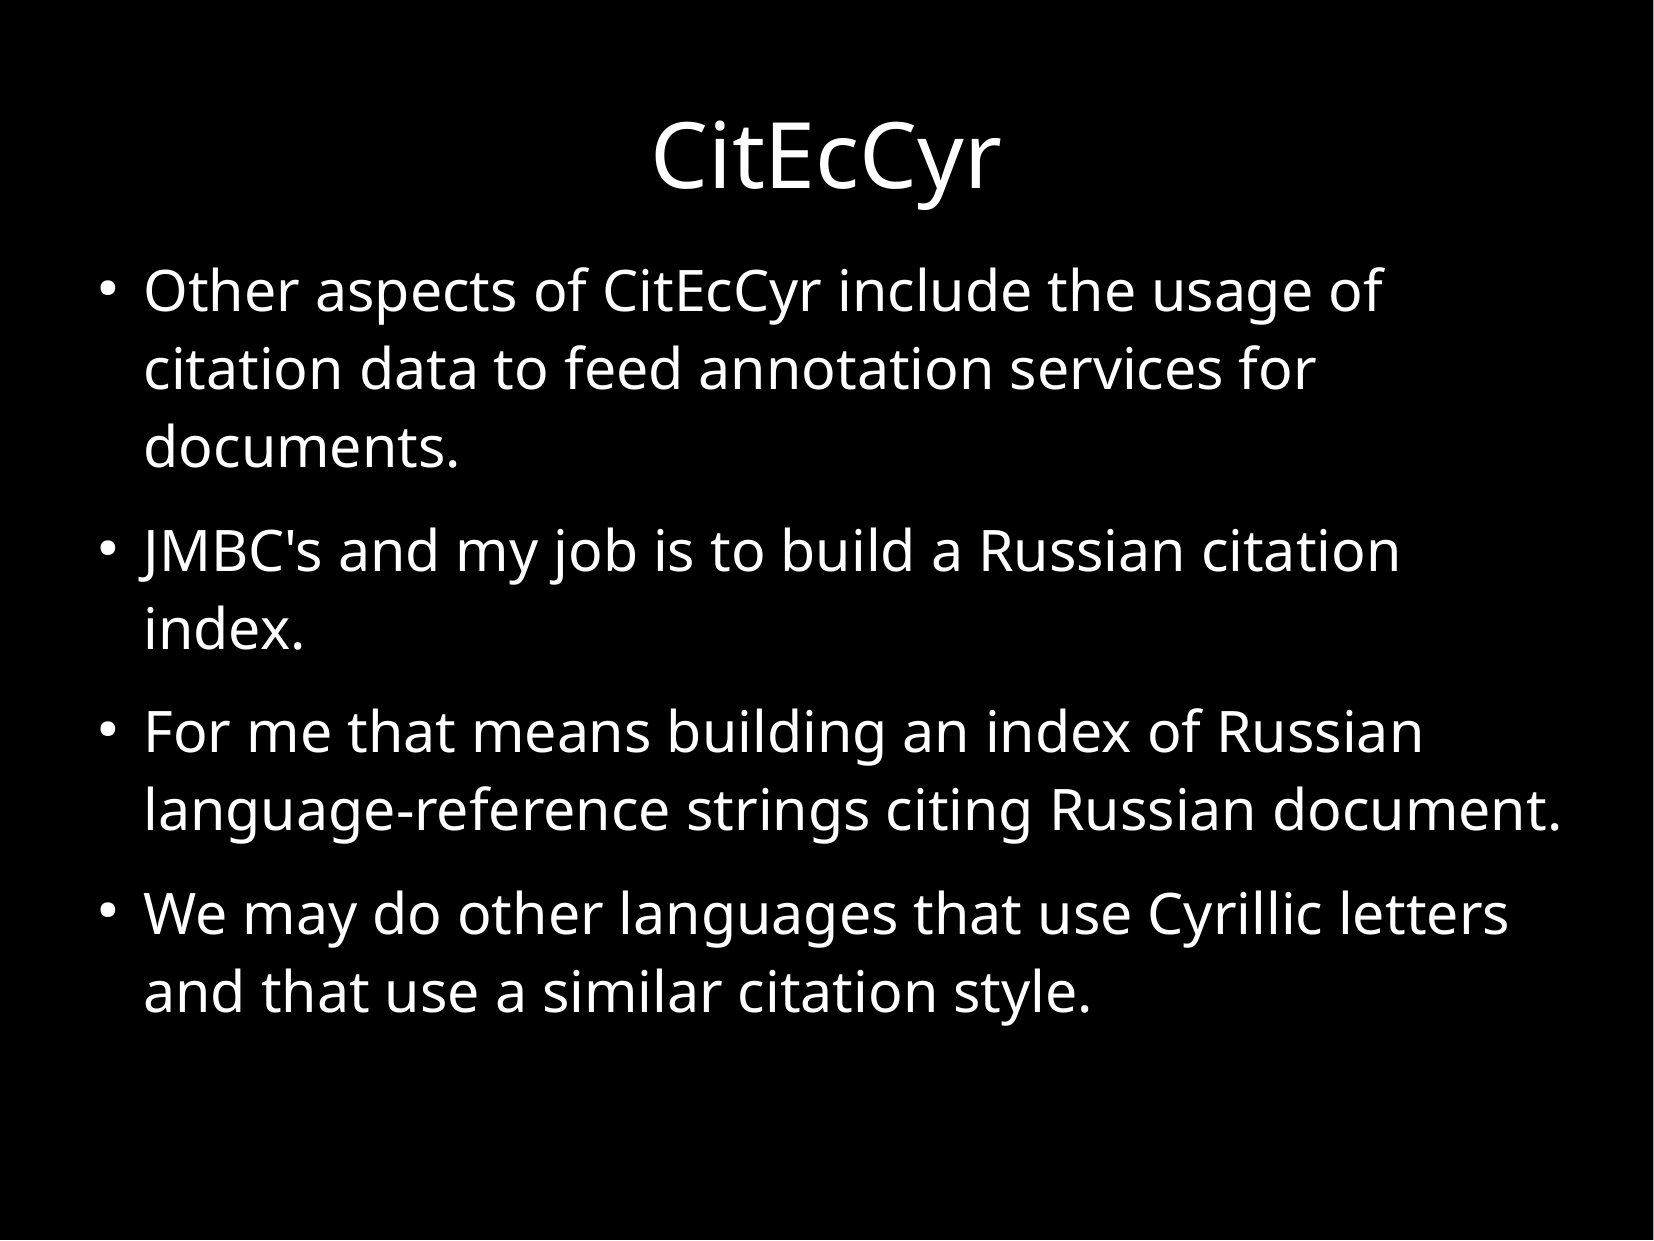

# CitEcCyr
Other aspects of CitEcCyr include the usage of citation data to feed annotation services for documents.
JMBC's and my job is to build a Russian citation index.
For me that means building an index of Russian language-reference strings citing Russian document.
We may do other languages that use Cyrillic letters and that use a similar citation style.